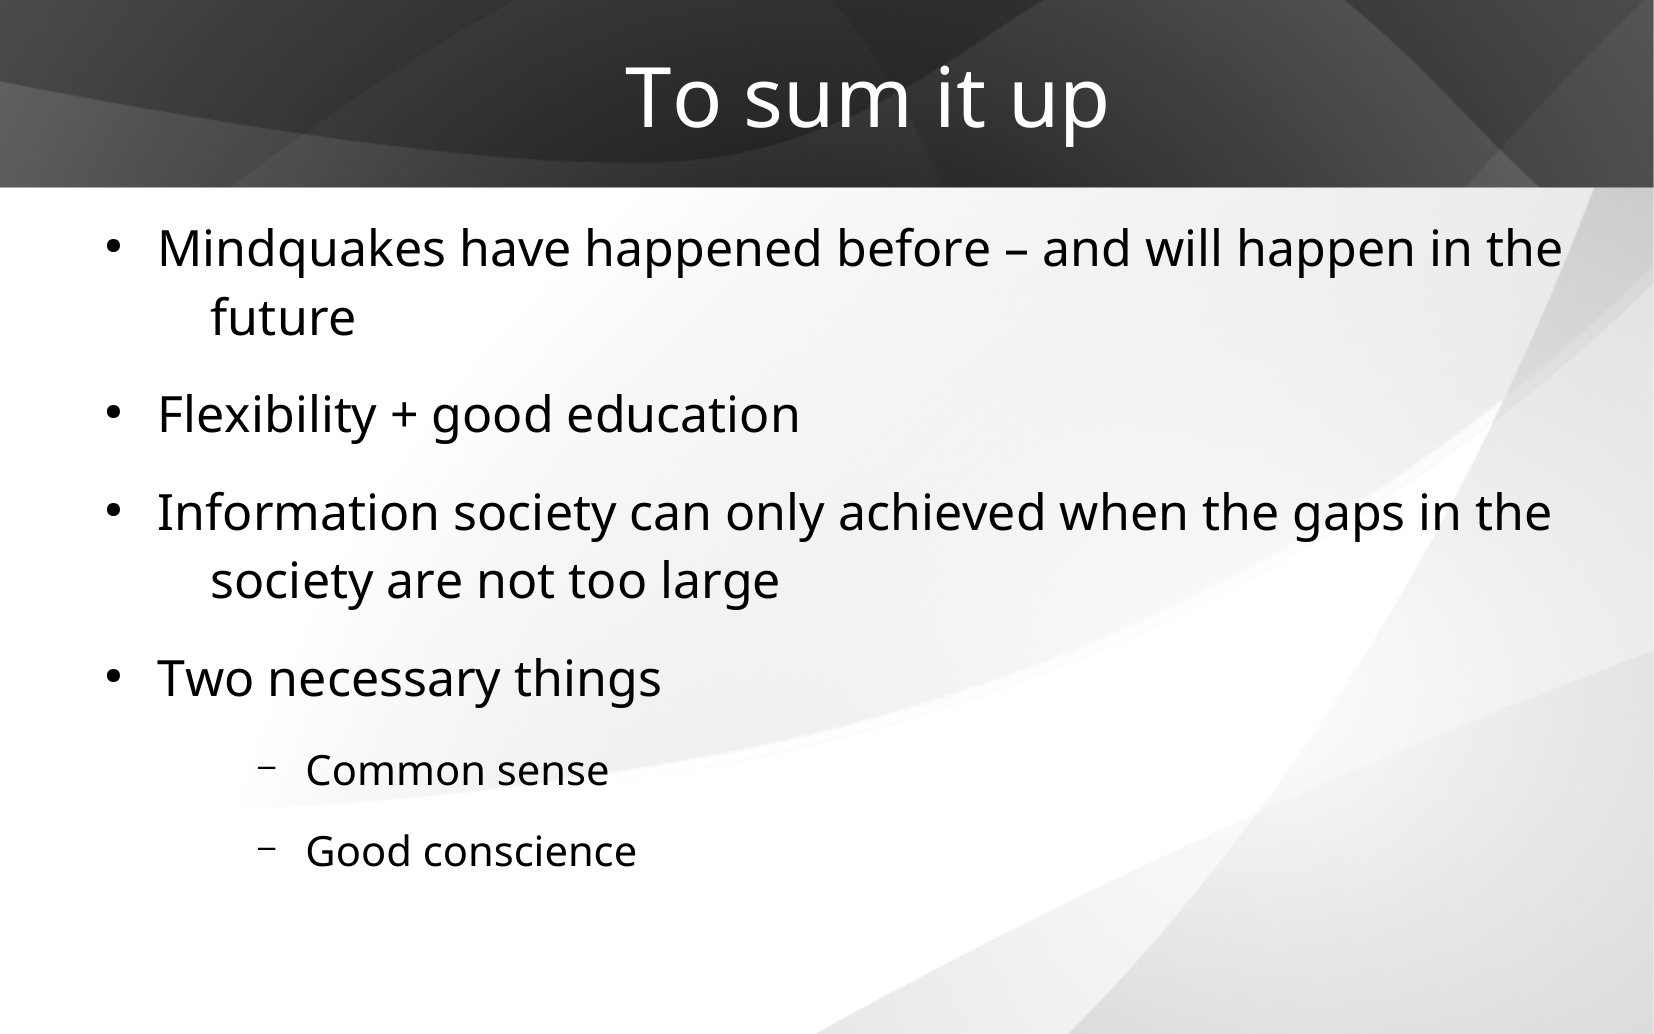

# To sum it up
Mindquakes have happened before – and will happen in the future
Flexibility + good education
Information society can only achieved when the gaps in the society are not too large
Two necessary things
Common sense
Good conscience